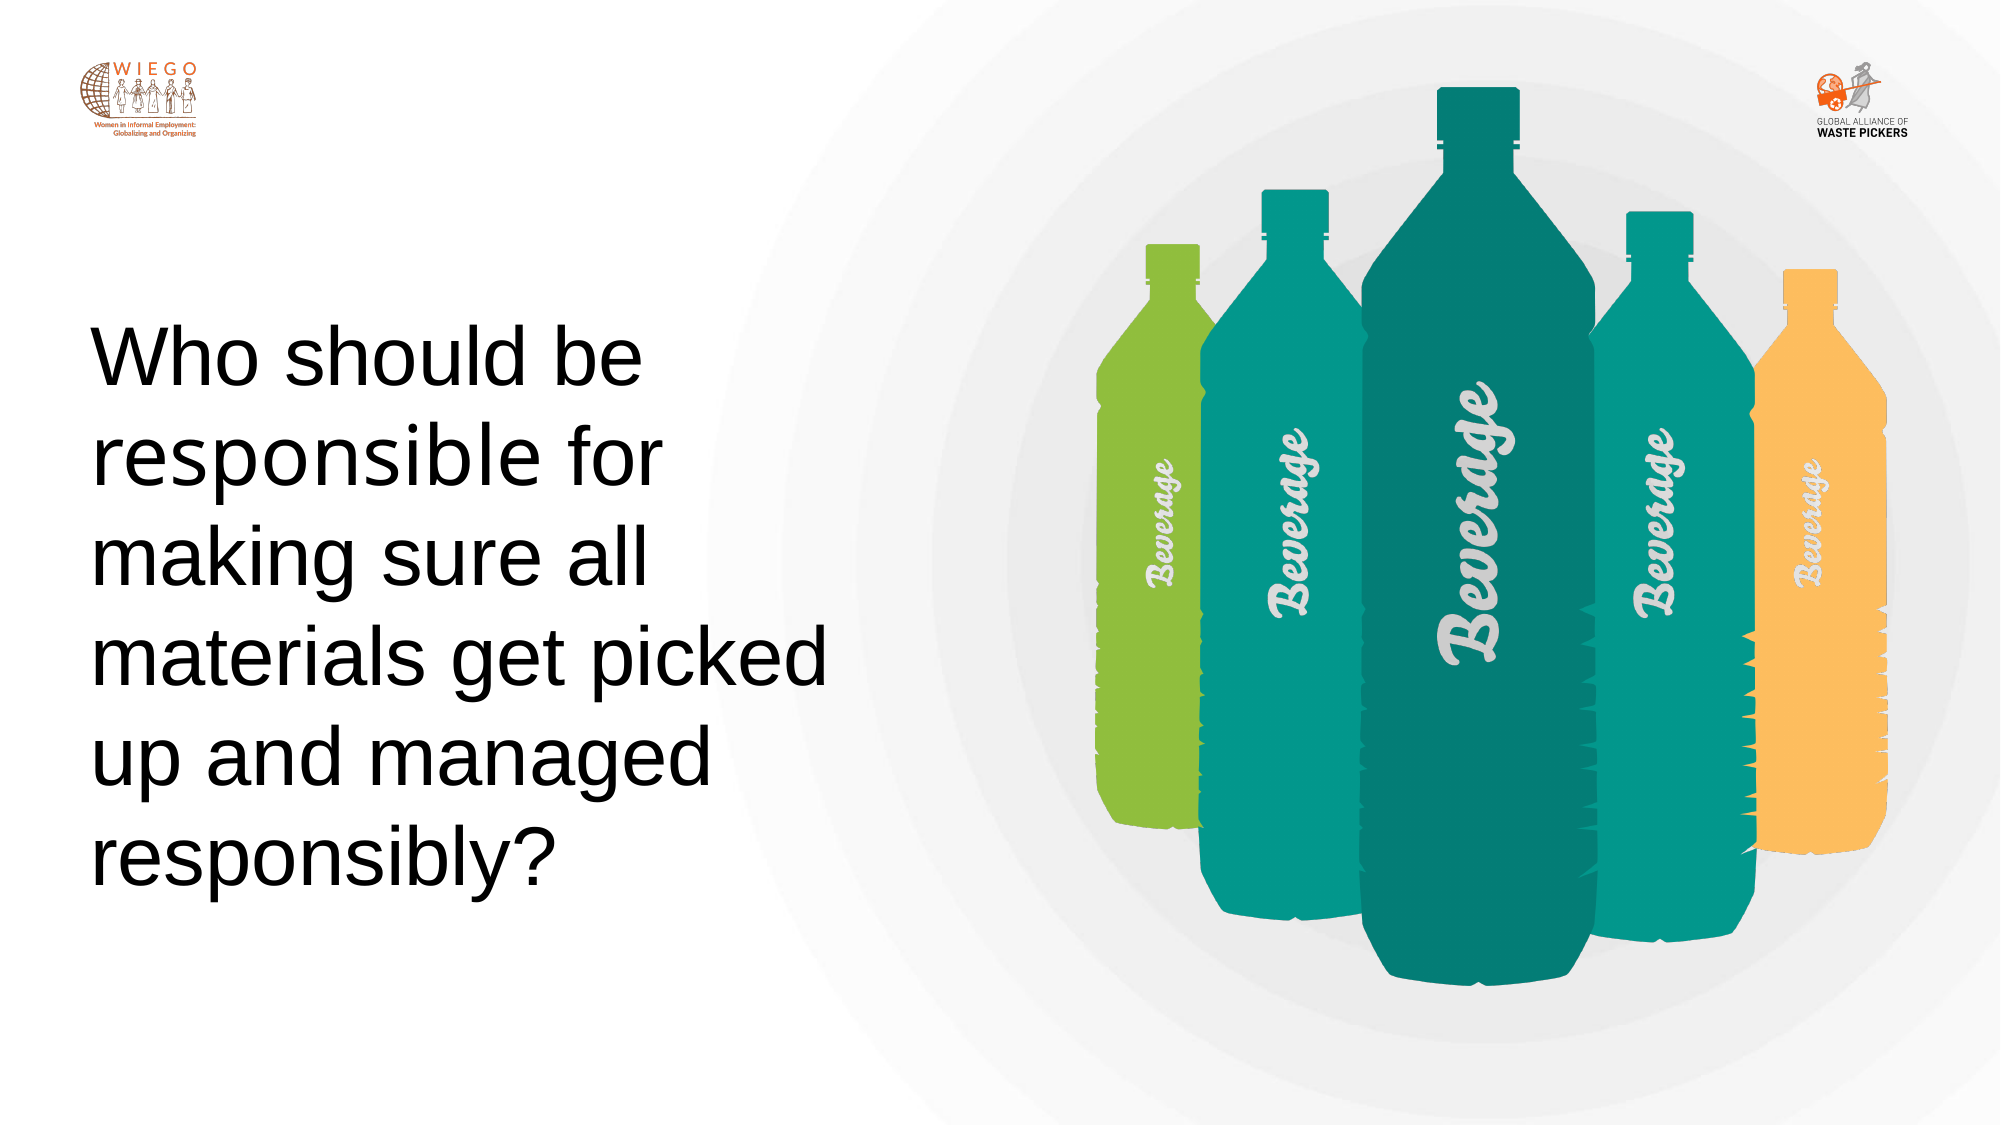

Who should be responsible for making sure all materials get picked up and managed responsibly?